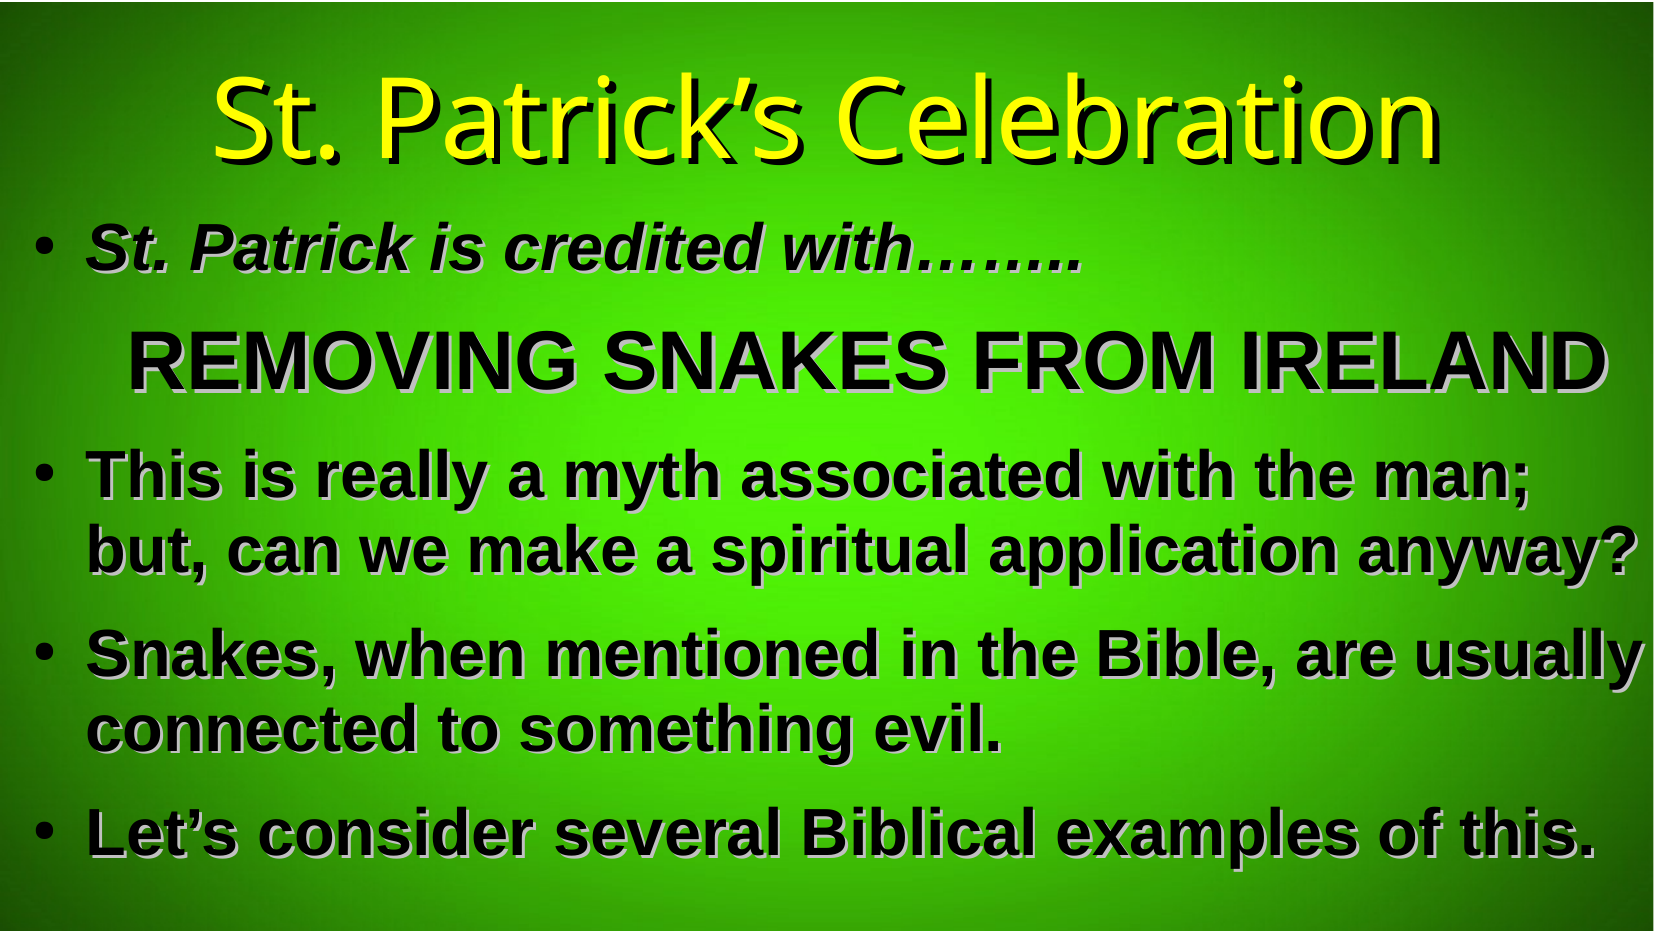

# St. Patrick’s Celebration
St. Patrick is credited with……..
REMOVING SNAKES FROM IRELAND
This is really a myth associated with the man; but, can we make a spiritual application anyway?
Snakes, when mentioned in the Bible, are usually connected to something evil.
Let’s consider several Biblical examples of this.